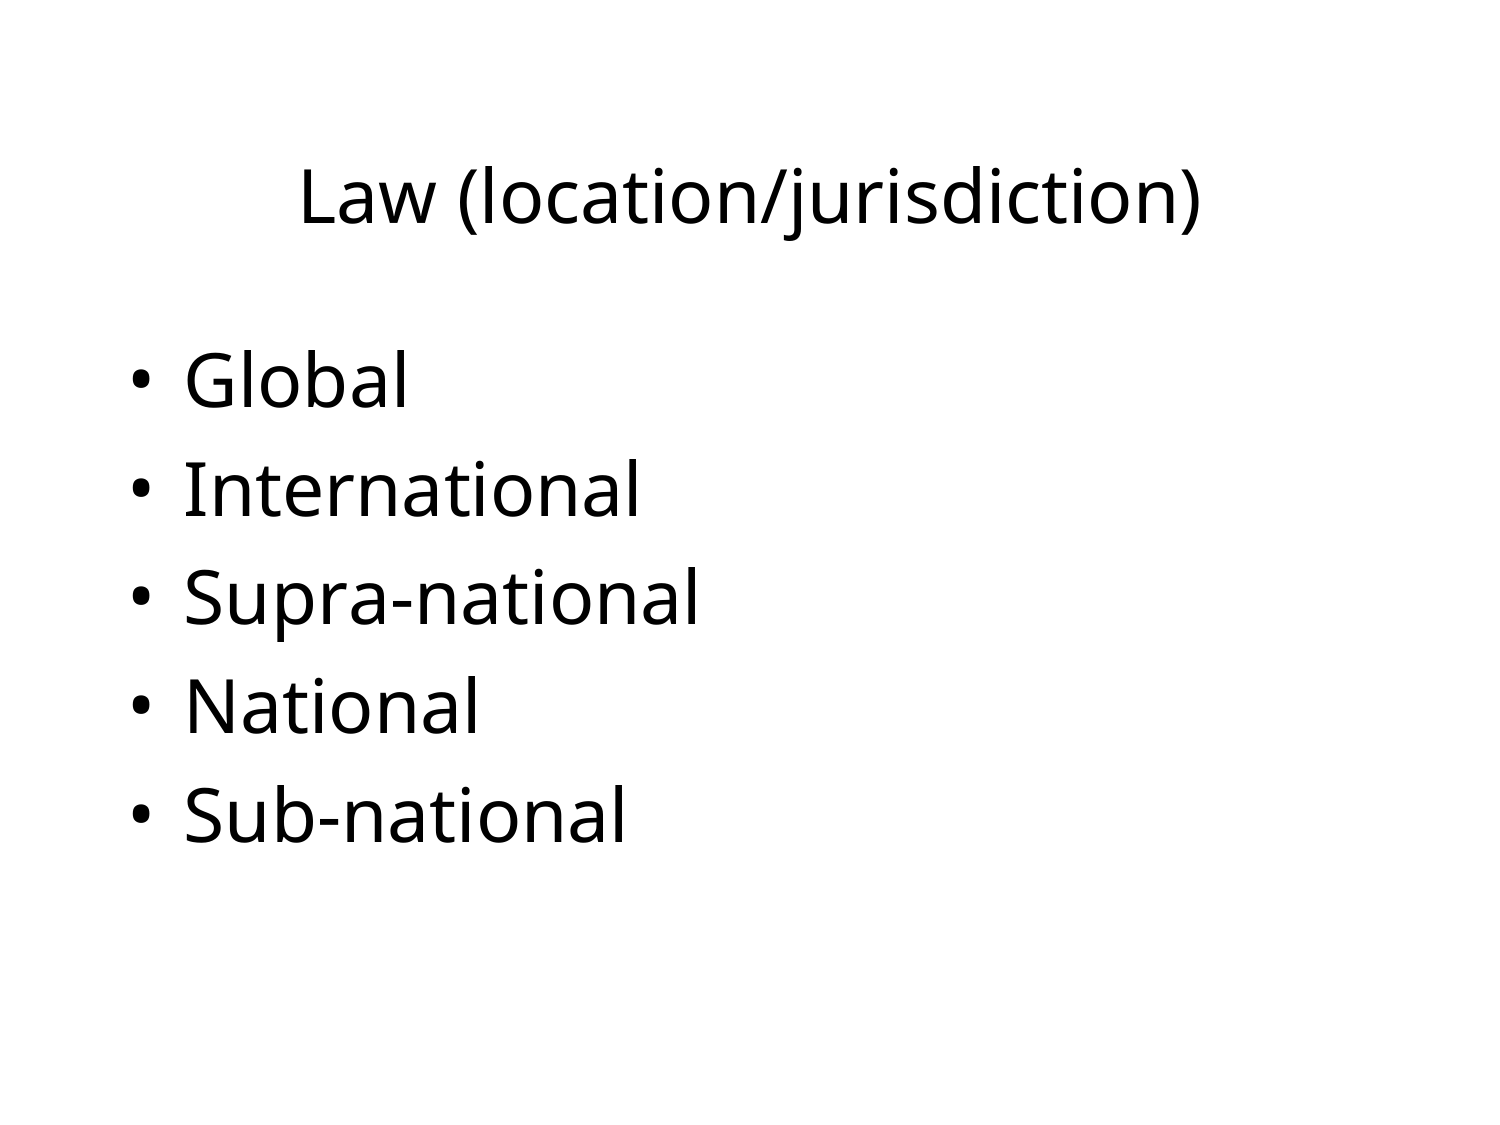

# Law (location/jurisdiction)
Global
International
Supra-national
National
Sub-national